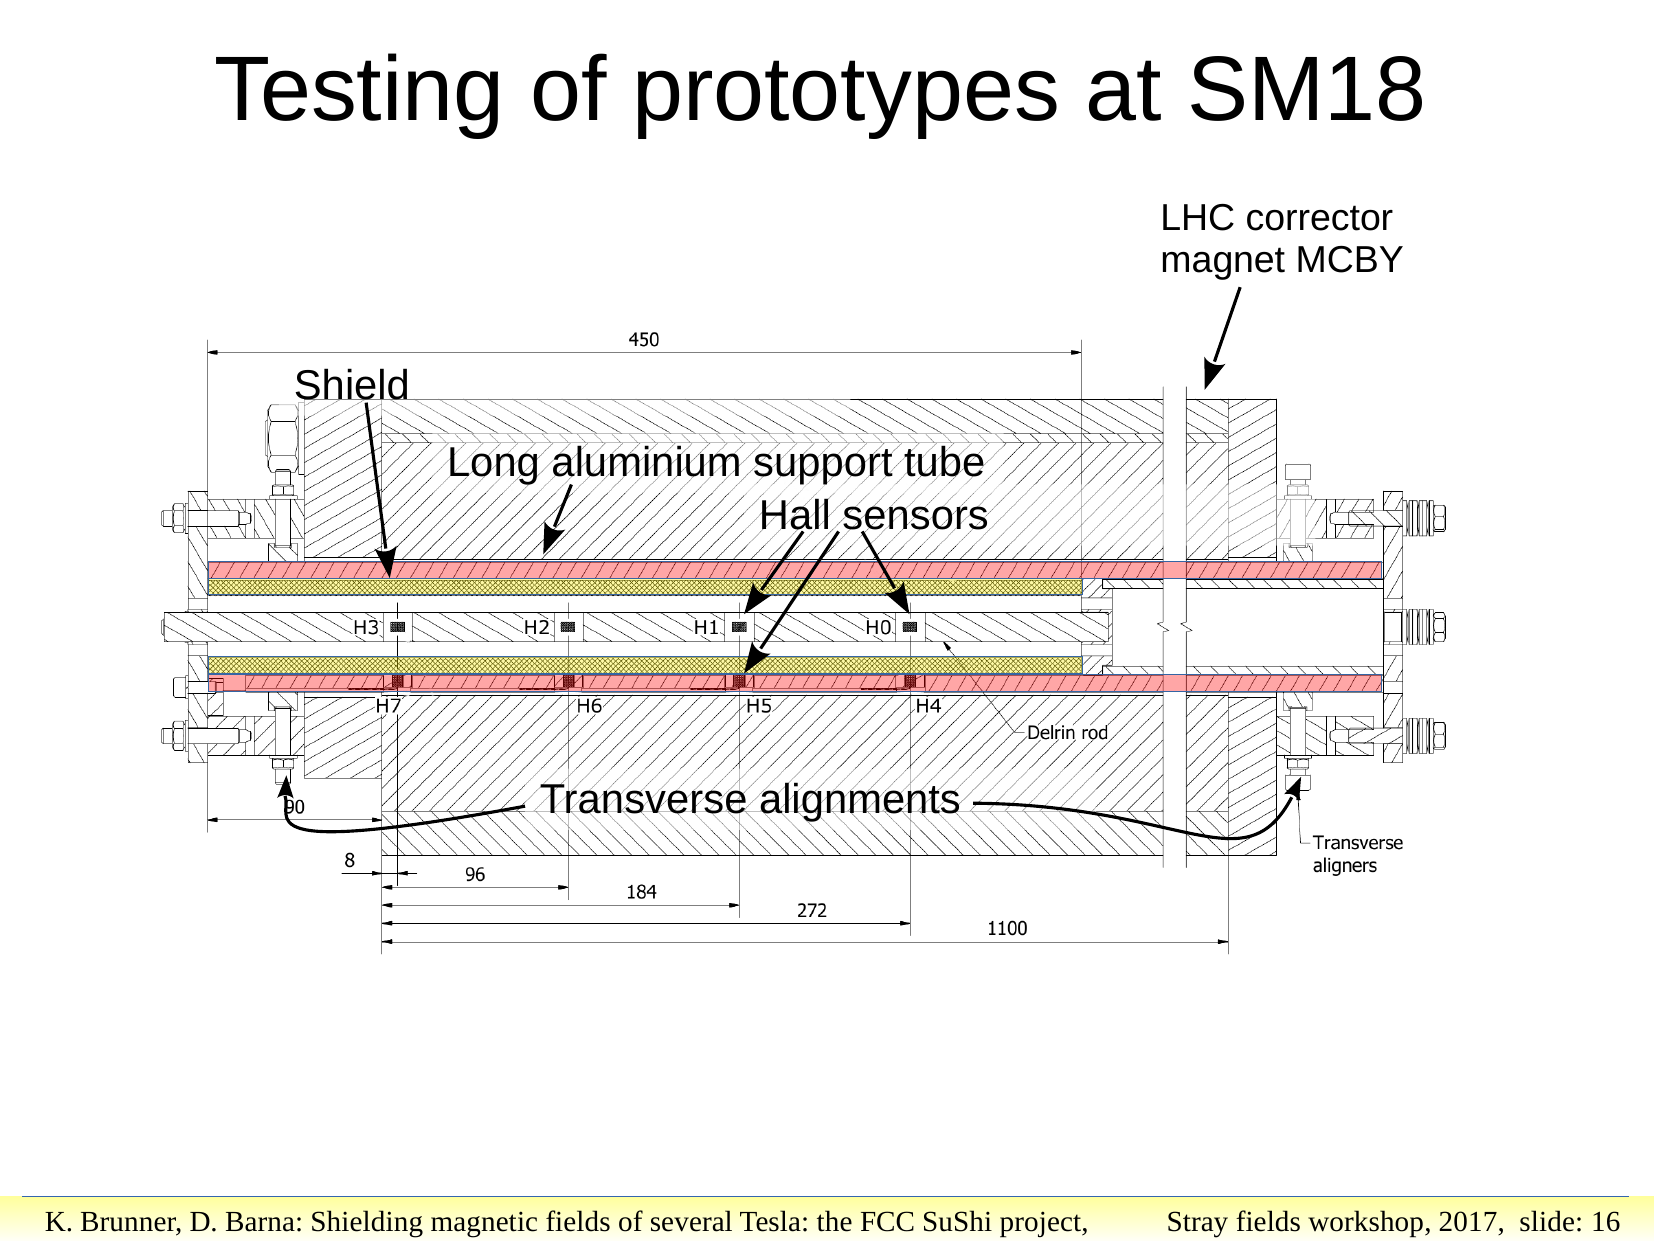

# Testing of prototypes at SM18
LHC corrector magnet MCBY
Shield
Long aluminium support tube
Hall sensors
Transverse alignments